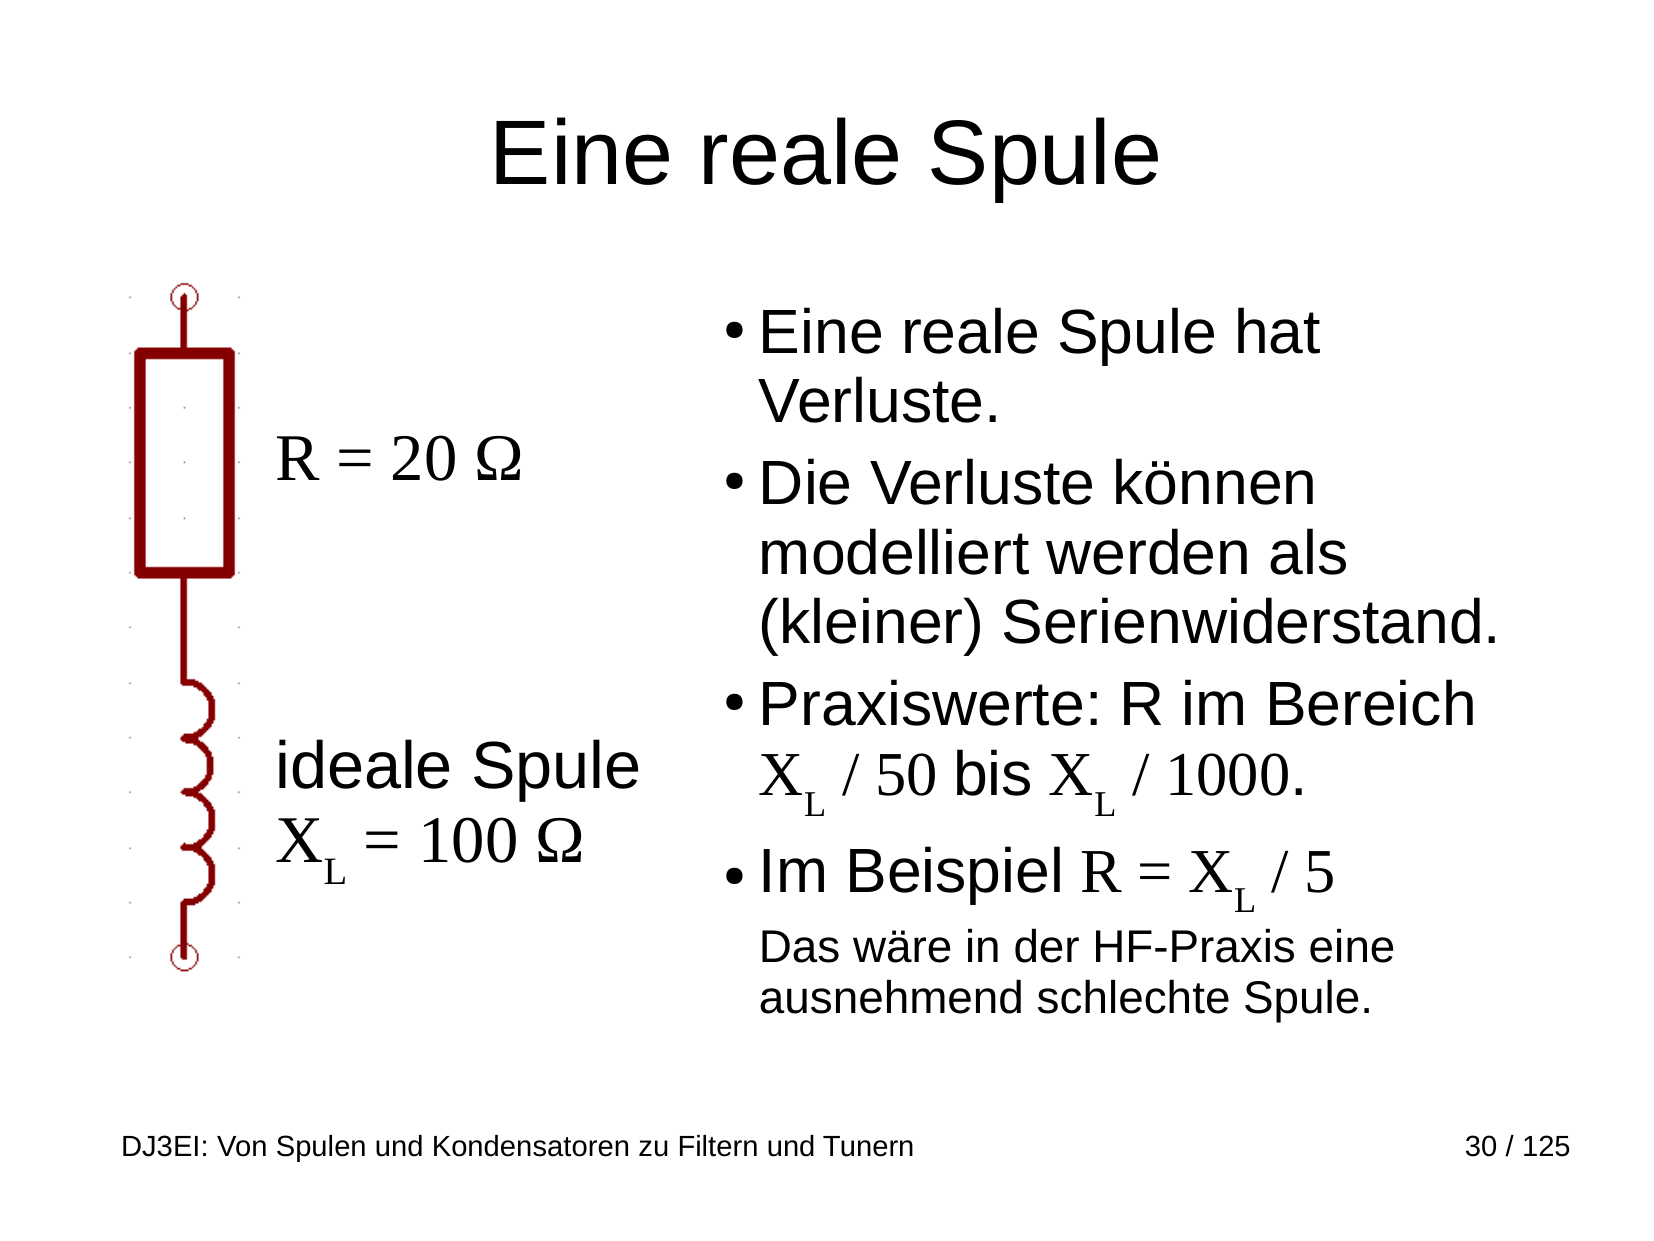

# Eine reale Spule
Eine reale Spule hat Verluste.
Die Verluste können modelliert werden als (kleiner) Serienwiderstand.
Praxiswerte: R im Bereich
XL / 50 bis XL / 1000.
Im Beispiel R = XL / 5
Das wäre in der HF-Praxis eine ausnehmend schlechte Spule.
R = 20 Ω
ideale Spule
XL = 100 Ω